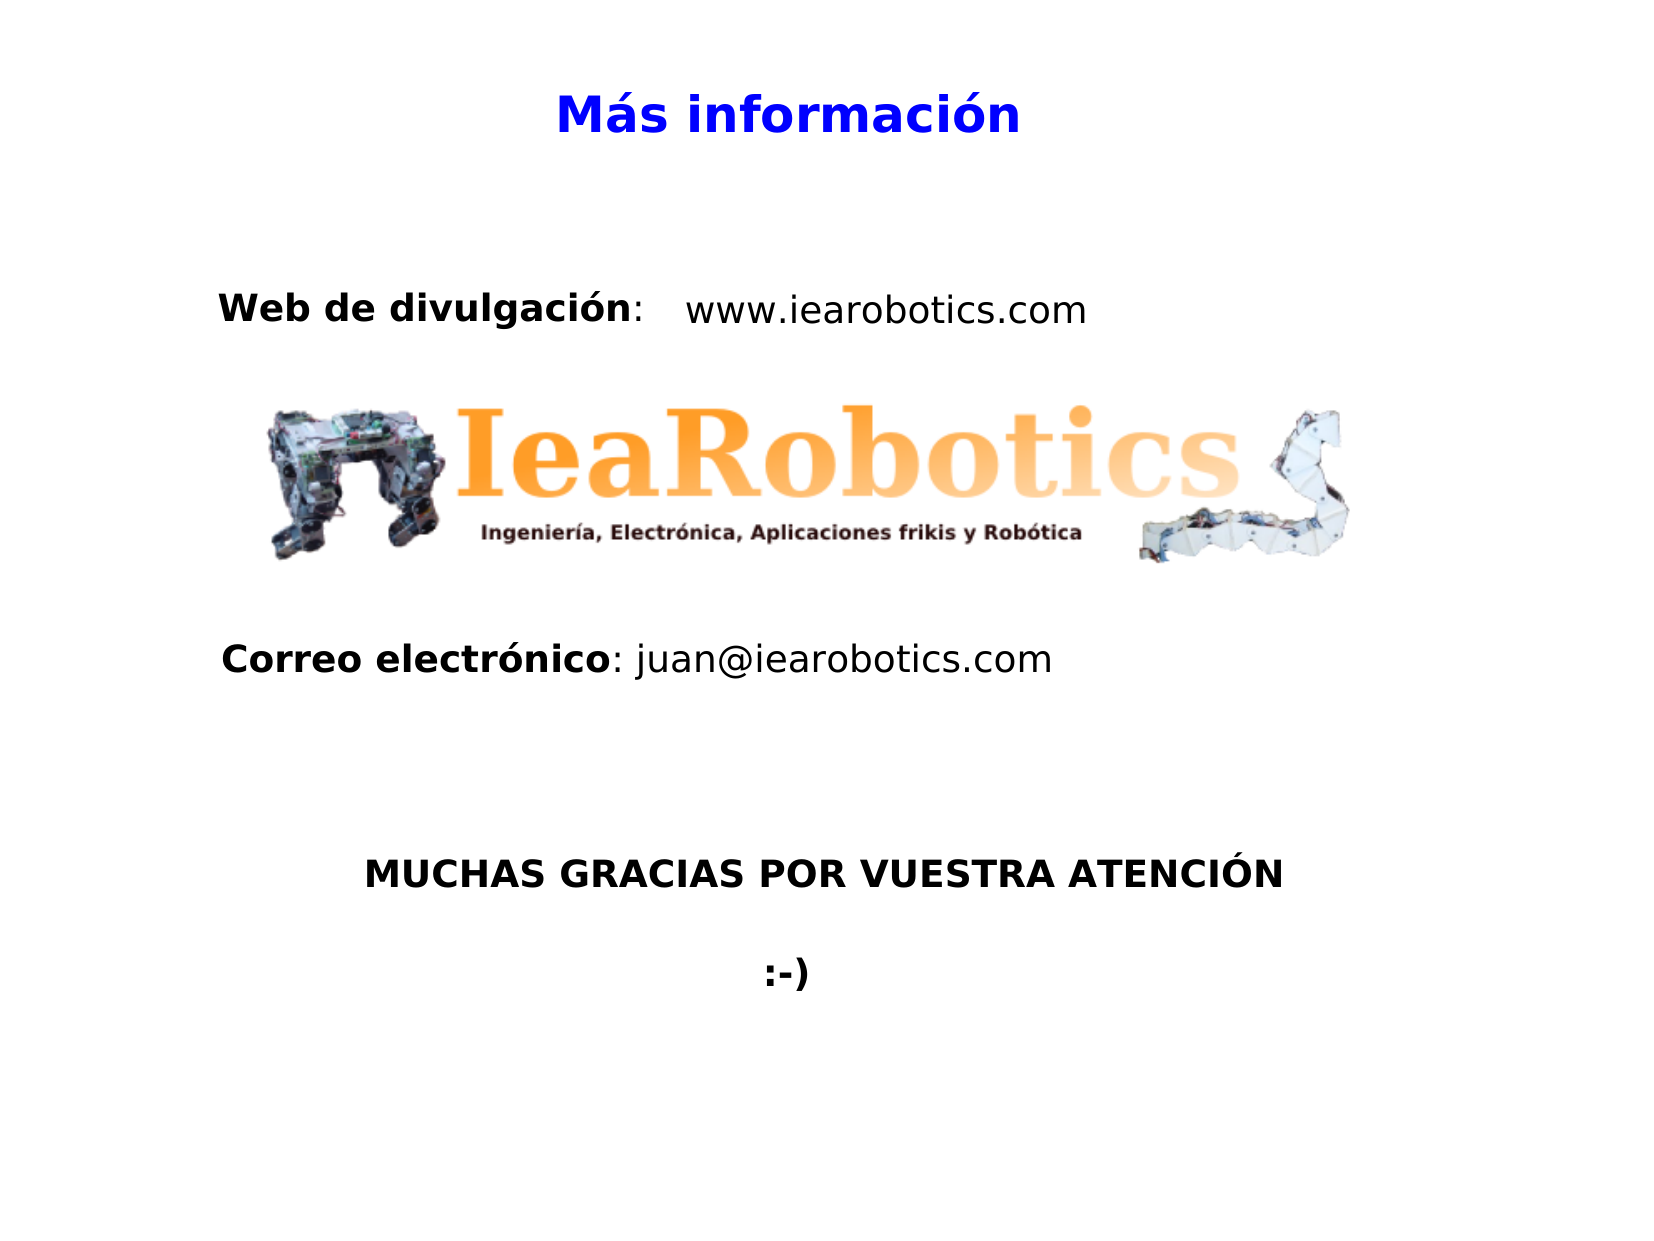

Más información
 Web de divulgación:
www.iearobotics.com
 Correo electrónico: juan@iearobotics.com
MUCHAS GRACIAS POR VUESTRA ATENCIÓN
:-)